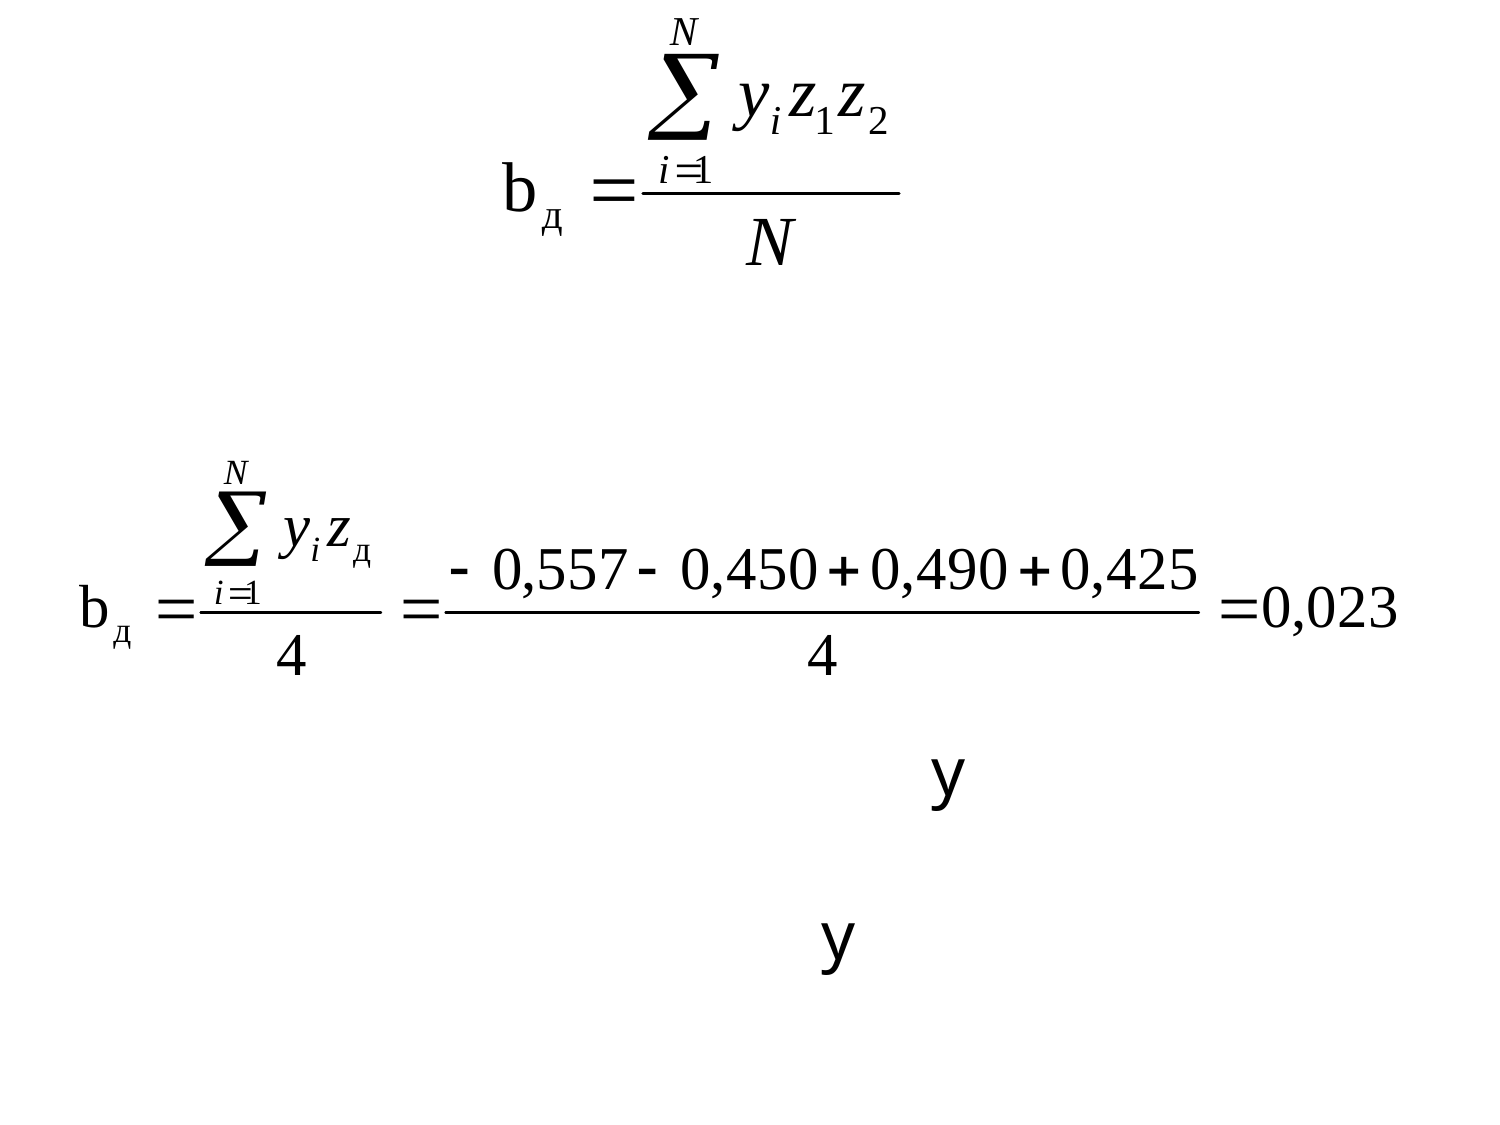

В нашому випадку це буде так:
	Потім потрібно розрахувати y для обох блоків плану експерименту.
	Різниця між значеннями y для обох блоків дає оцінку зміни функції відклику.